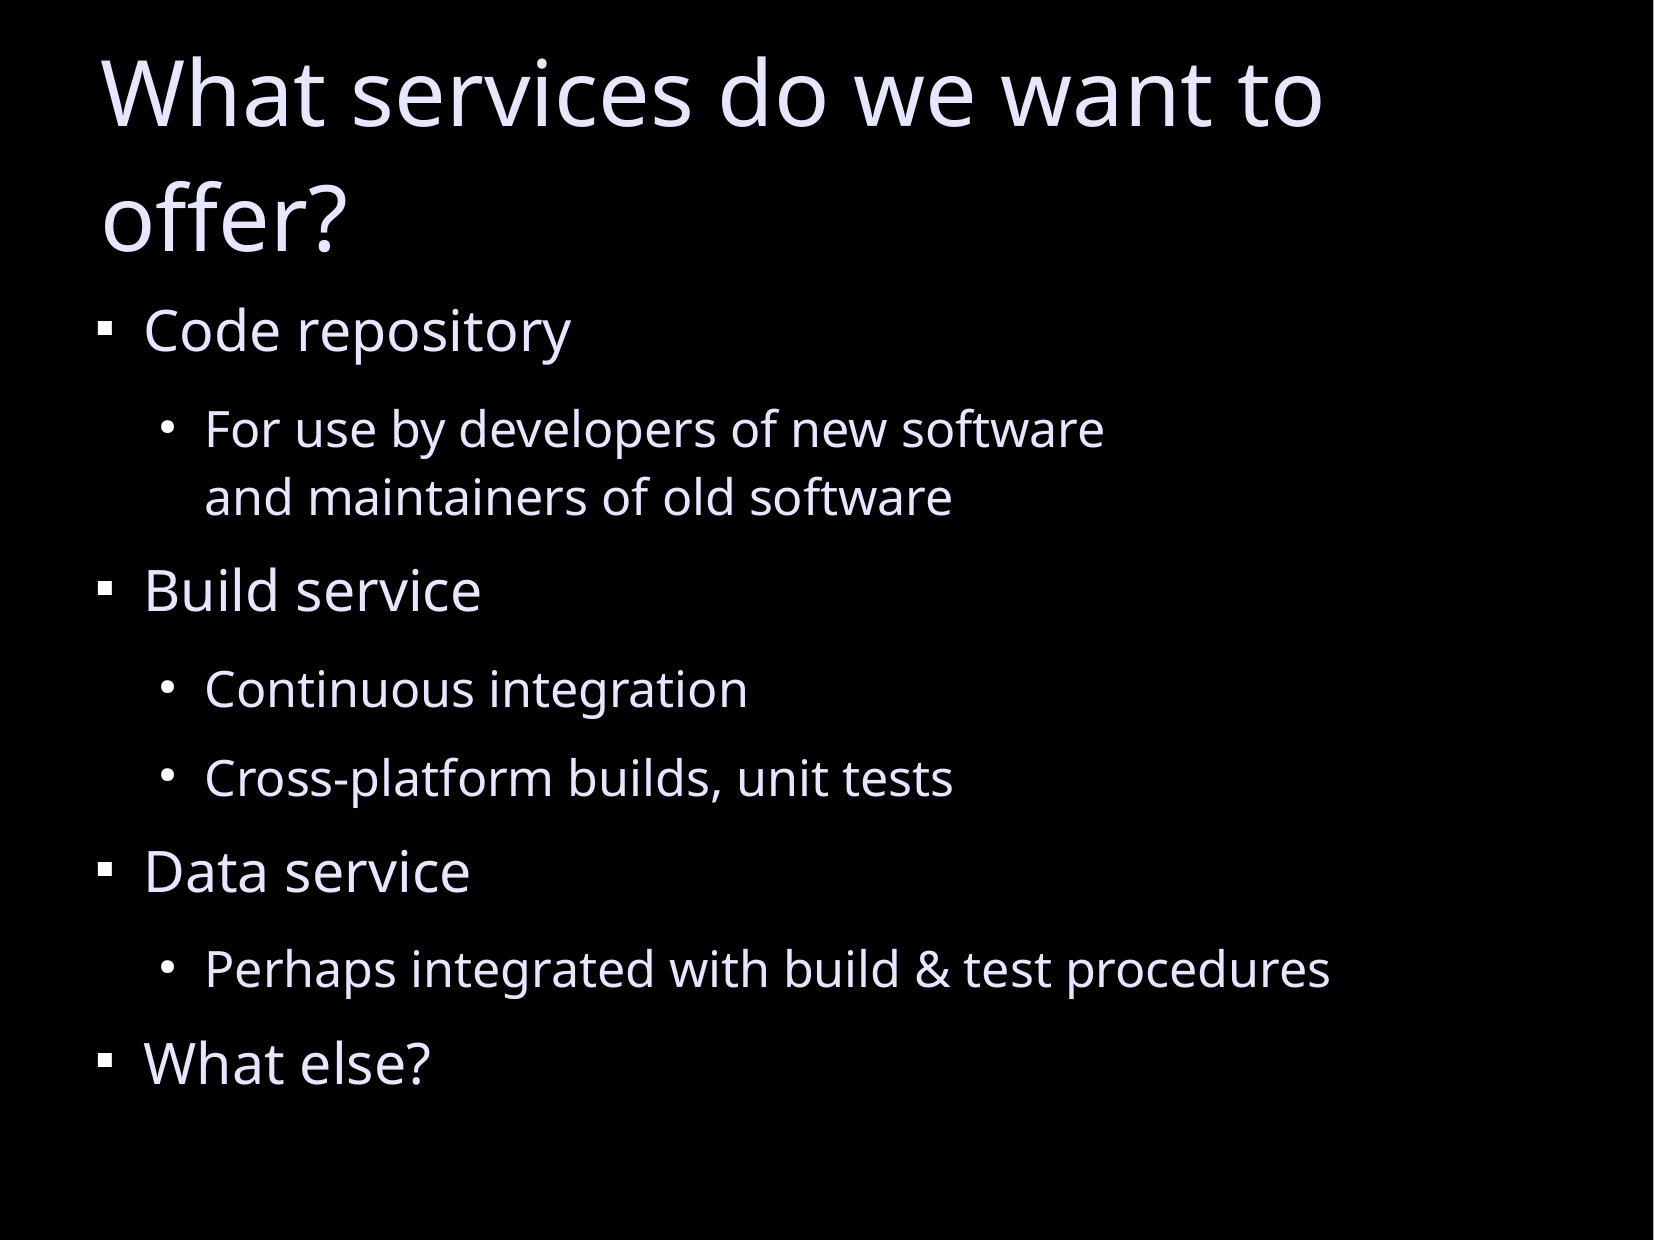

# What services do we want to offer?
Code repository
For use by developers of new software
and maintainers of old software
Build service
Continuous integration
Cross-platform builds, unit tests
Data service
Perhaps integrated with build & test procedures
What else?